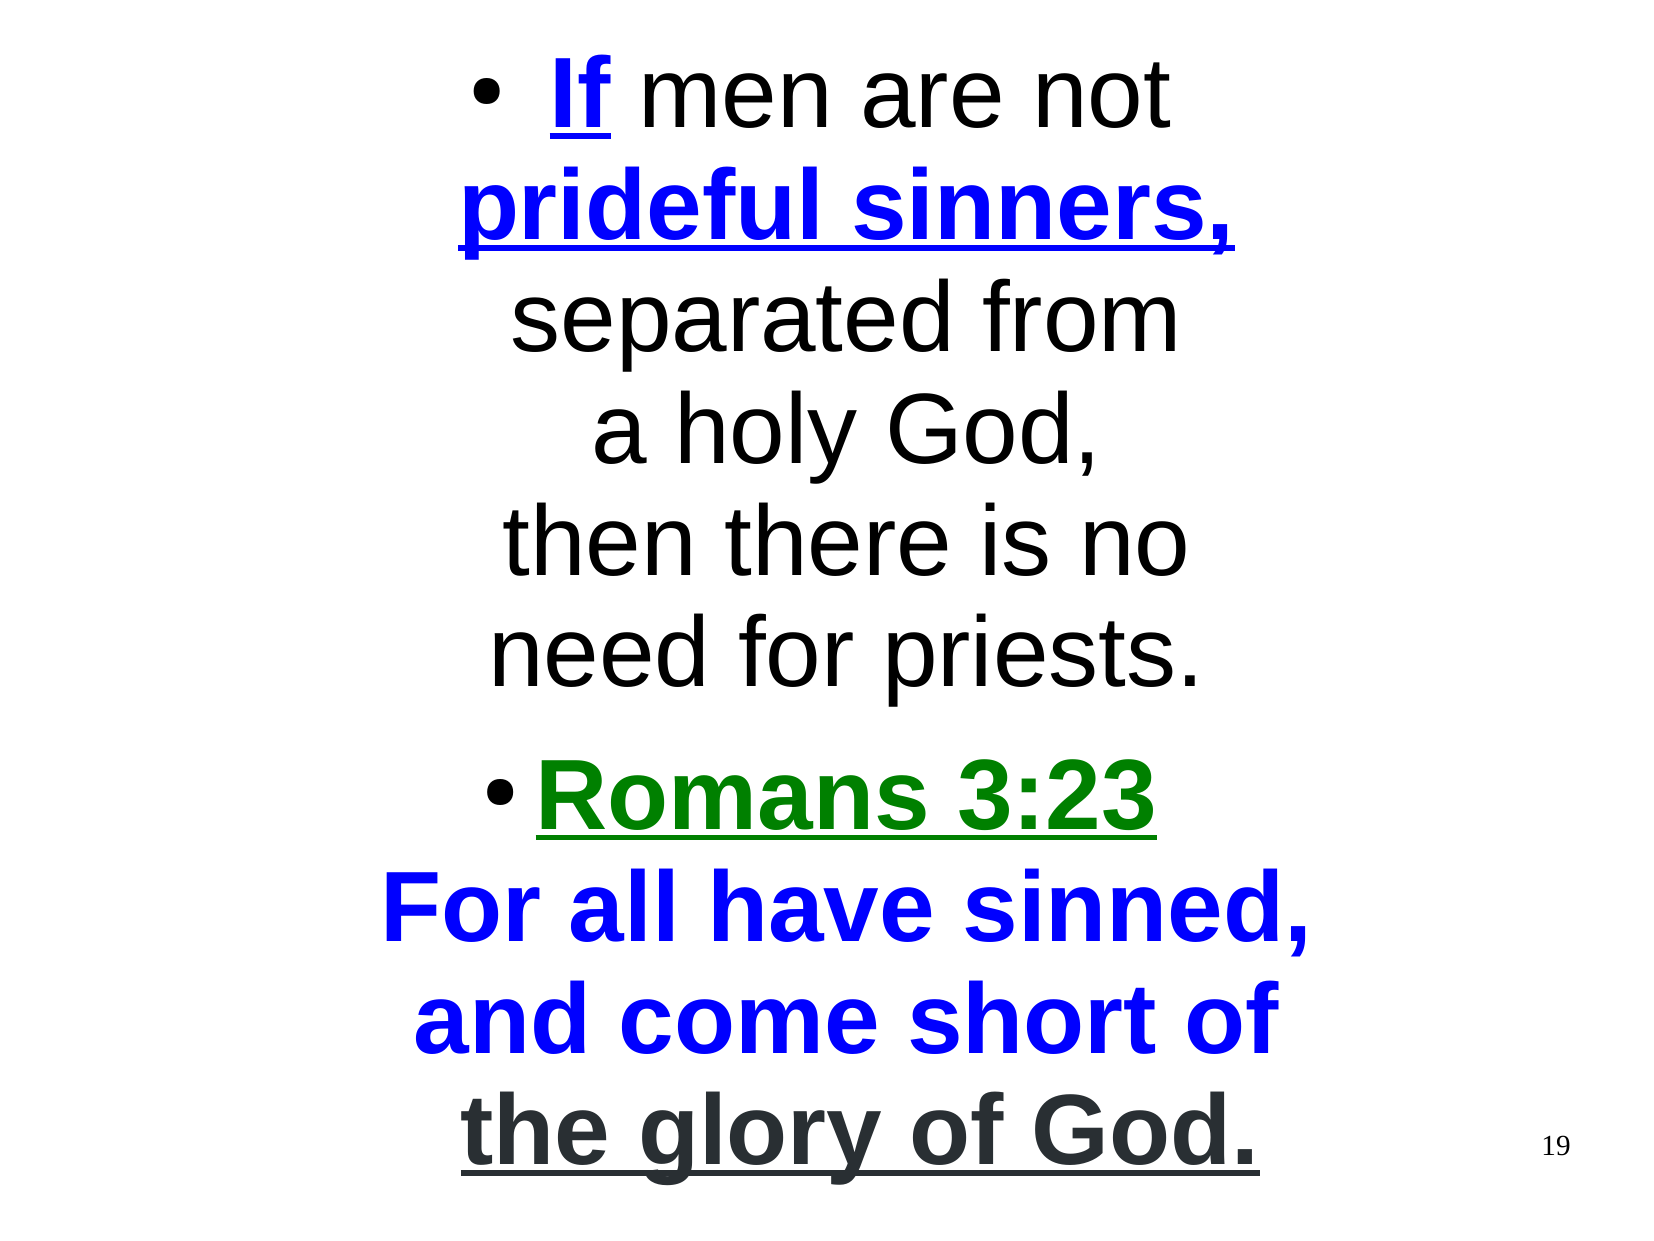

# If men are not prideful sinners, separated from a holy God, then there is no need for priests.
Romans 3:23
For all have sinned,
and come short of
the glory of God.
19